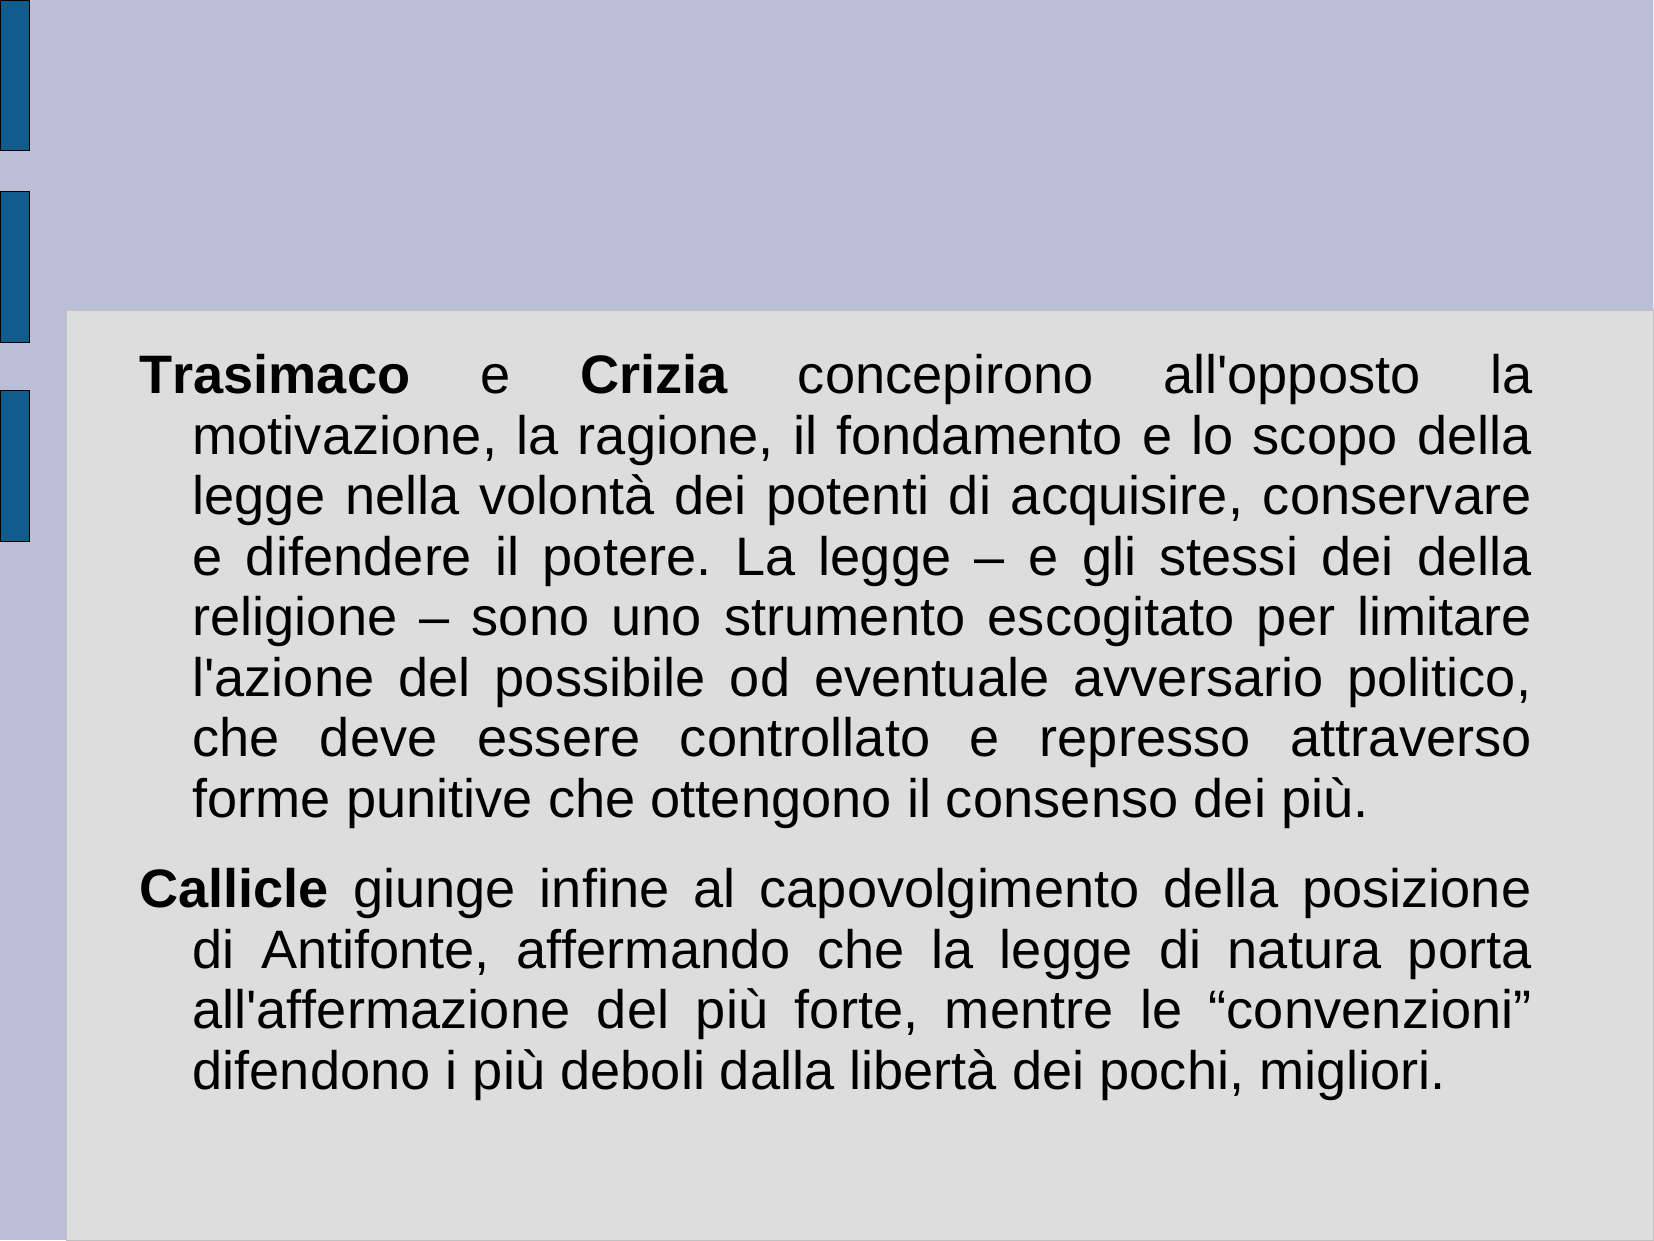

#
Trasimaco e Crizia concepirono all'opposto la motivazione, la ragione, il fondamento e lo scopo della legge nella volontà dei potenti di acquisire, conservare e difendere il potere. La legge – e gli stessi dei della religione – sono uno strumento escogitato per limitare l'azione del possibile od eventuale avversario politico, che deve essere controllato e represso attraverso forme punitive che ottengono il consenso dei più.
Callicle giunge infine al capovolgimento della posizione di Antifonte, affermando che la legge di natura porta all'affermazione del più forte, mentre le “convenzioni” difendono i più deboli dalla libertà dei pochi, migliori.